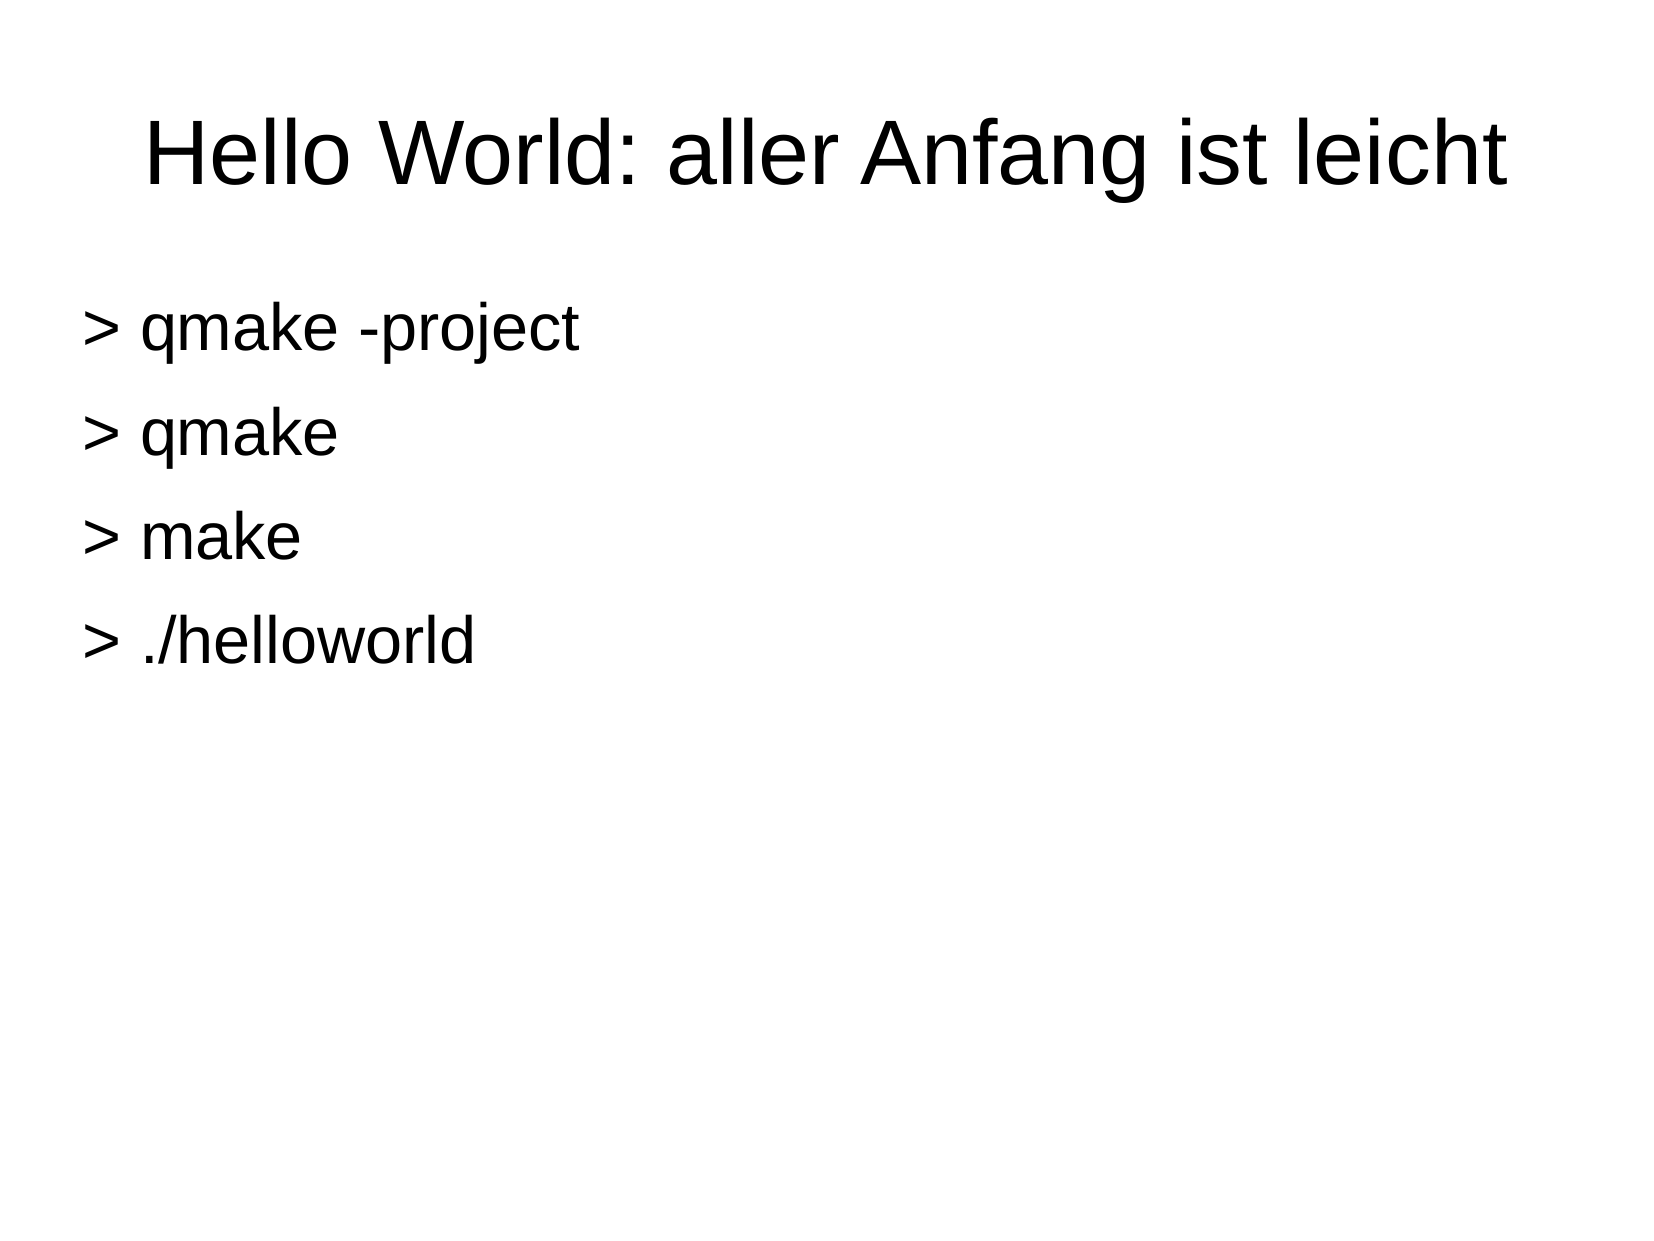

# Hello World: aller Anfang ist leicht
> qmake -project
> qmake
> make
> ./helloworld